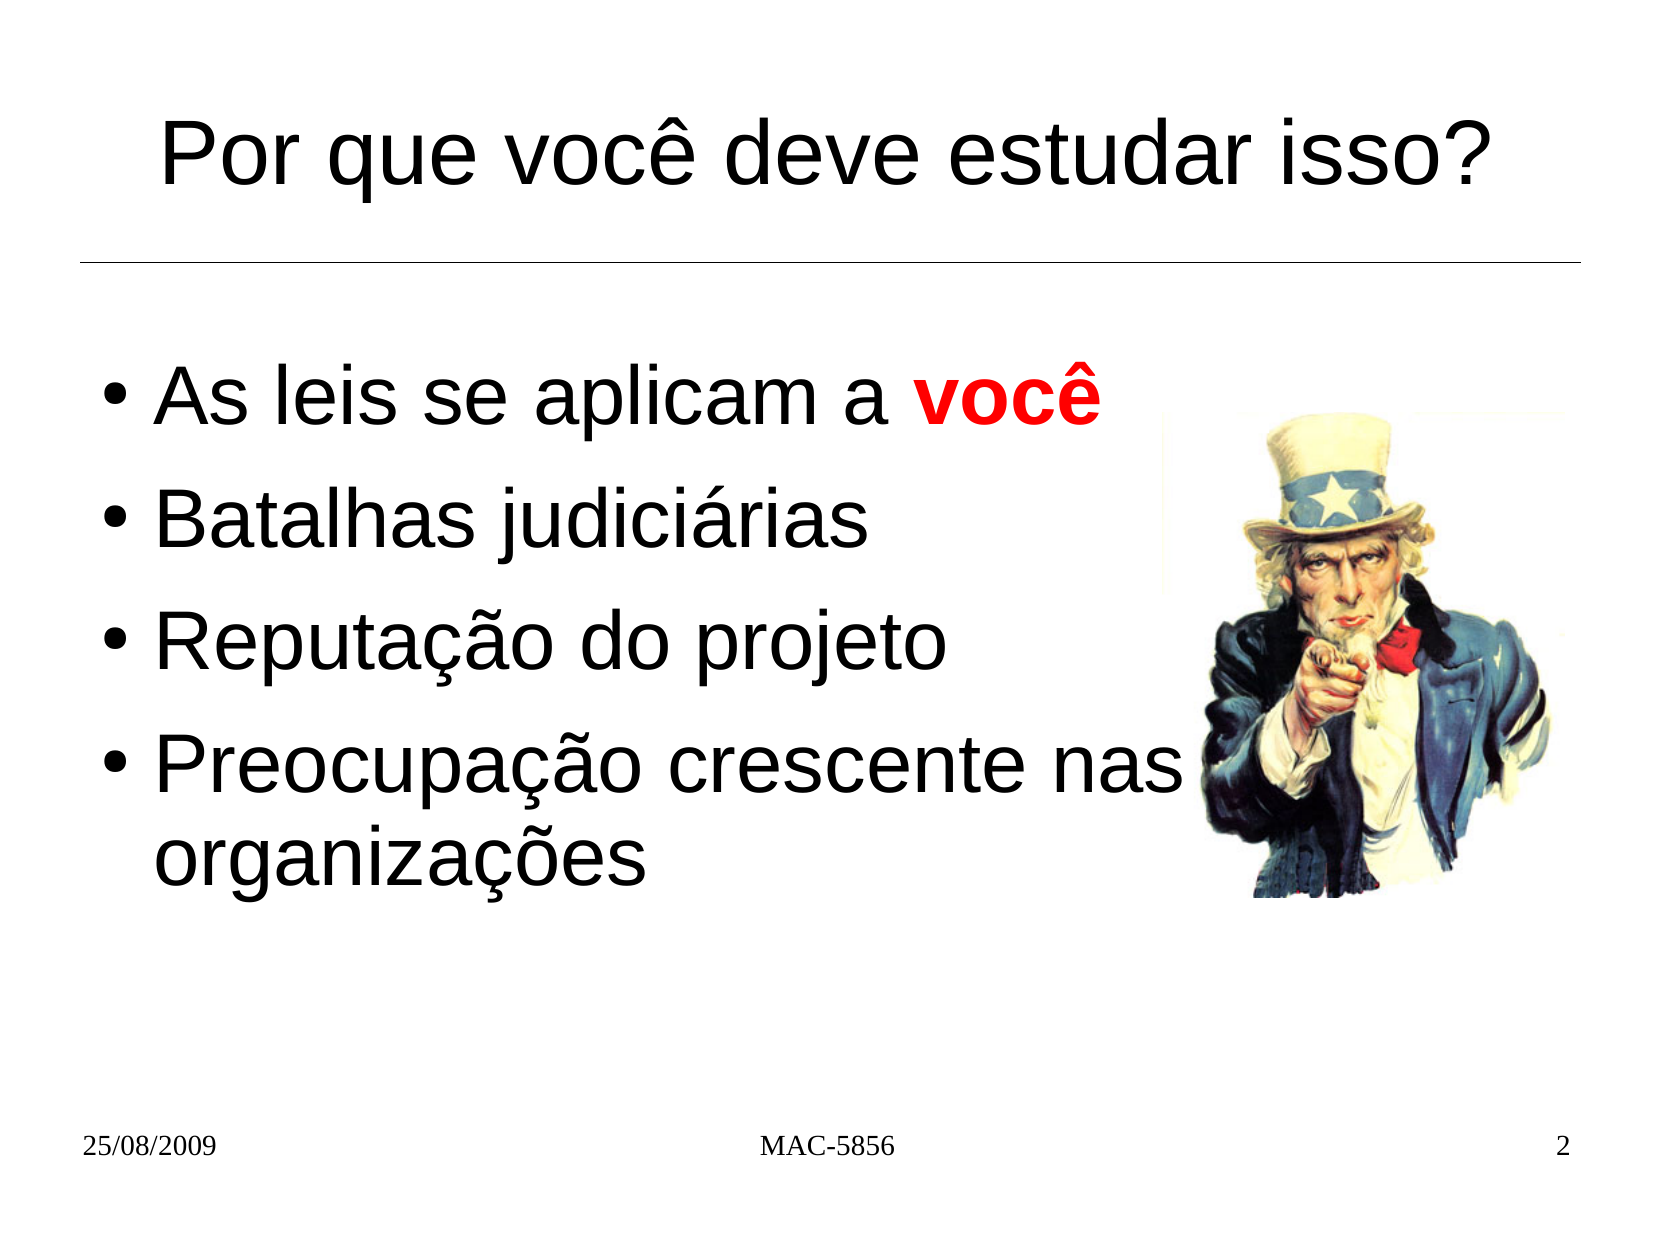

# Por que você deve estudar isso?
As leis se aplicam a você
Batalhas judiciárias
Reputação do projeto
Preocupação crescente nas organizações
25/08/2009
MAC-5856
2